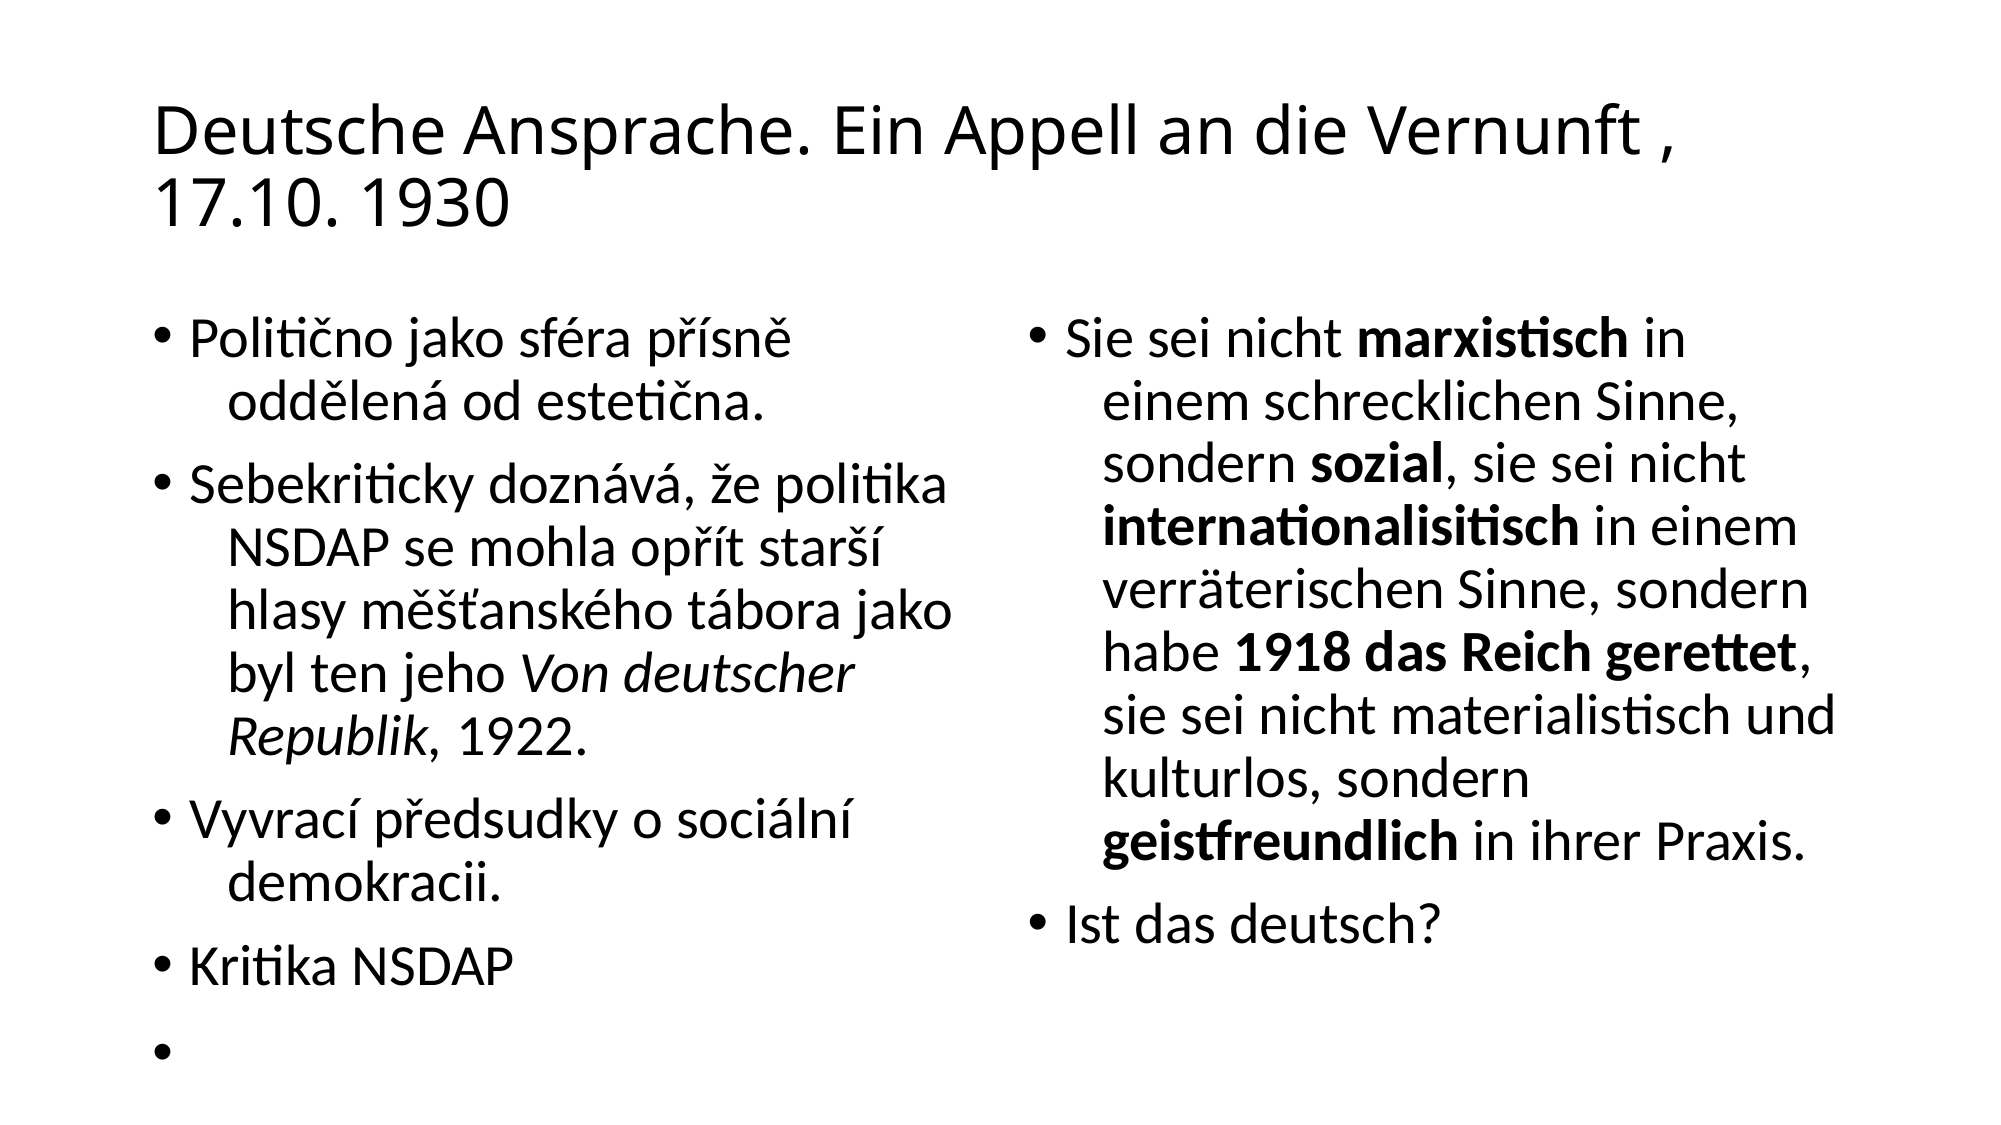

# Deutsche Ansprache. Ein Appell an die Vernunft , 17.10. 1930
Politično jako sféra přísně oddělená od estetična.
Sebekriticky doznává, že politika NSDAP se mohla opřít starší hlasy měšťanského tábora jako byl ten jeho Von deutscher Republik, 1922.
Vyvrací předsudky o sociální demokracii.
Kritika NSDAP
Sie sei nicht marxistisch in einem schrecklichen Sinne, sondern sozial, sie sei nicht internationalisitisch in einem verräterischen Sinne, sondern habe 1918 das Reich gerettet, sie sei nicht materialistisch und kulturlos, sondern geistfreundlich in ihrer Praxis.
Ist das deutsch?